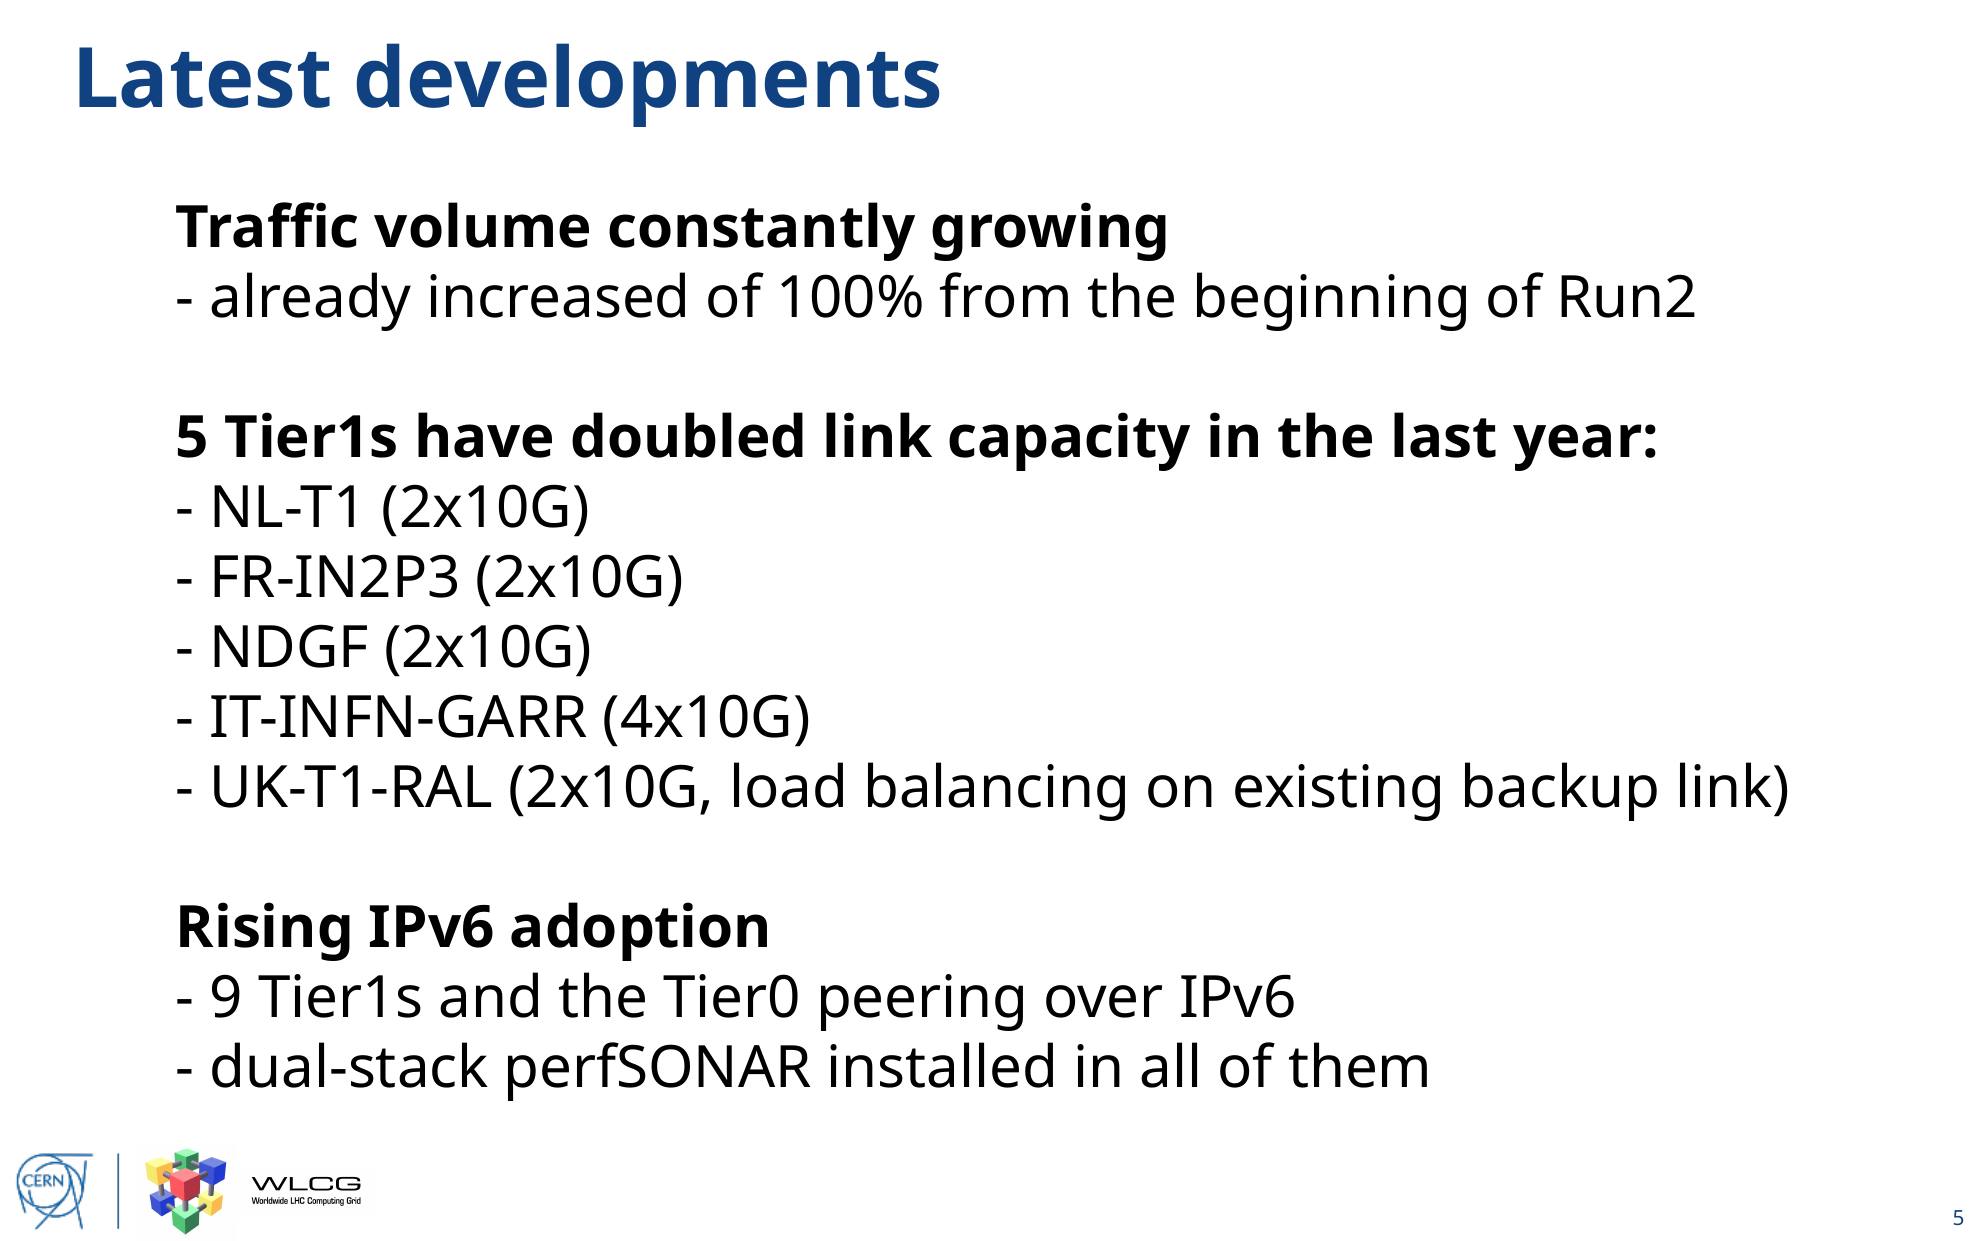

# Latest developments
Traffic volume constantly growing
- already increased of 100% from the beginning of Run2
5 Tier1s have doubled link capacity in the last year:
- NL-T1 (2x10G)
- FR-IN2P3 (2x10G)
- NDGF (2x10G)
- IT-INFN-GARR (4x10G)
- UK-T1-RAL (2x10G, load balancing on existing backup link)
Rising IPv6 adoption
- 9 Tier1s and the Tier0 peering over IPv6
- dual-stack perfSONAR installed in all of them